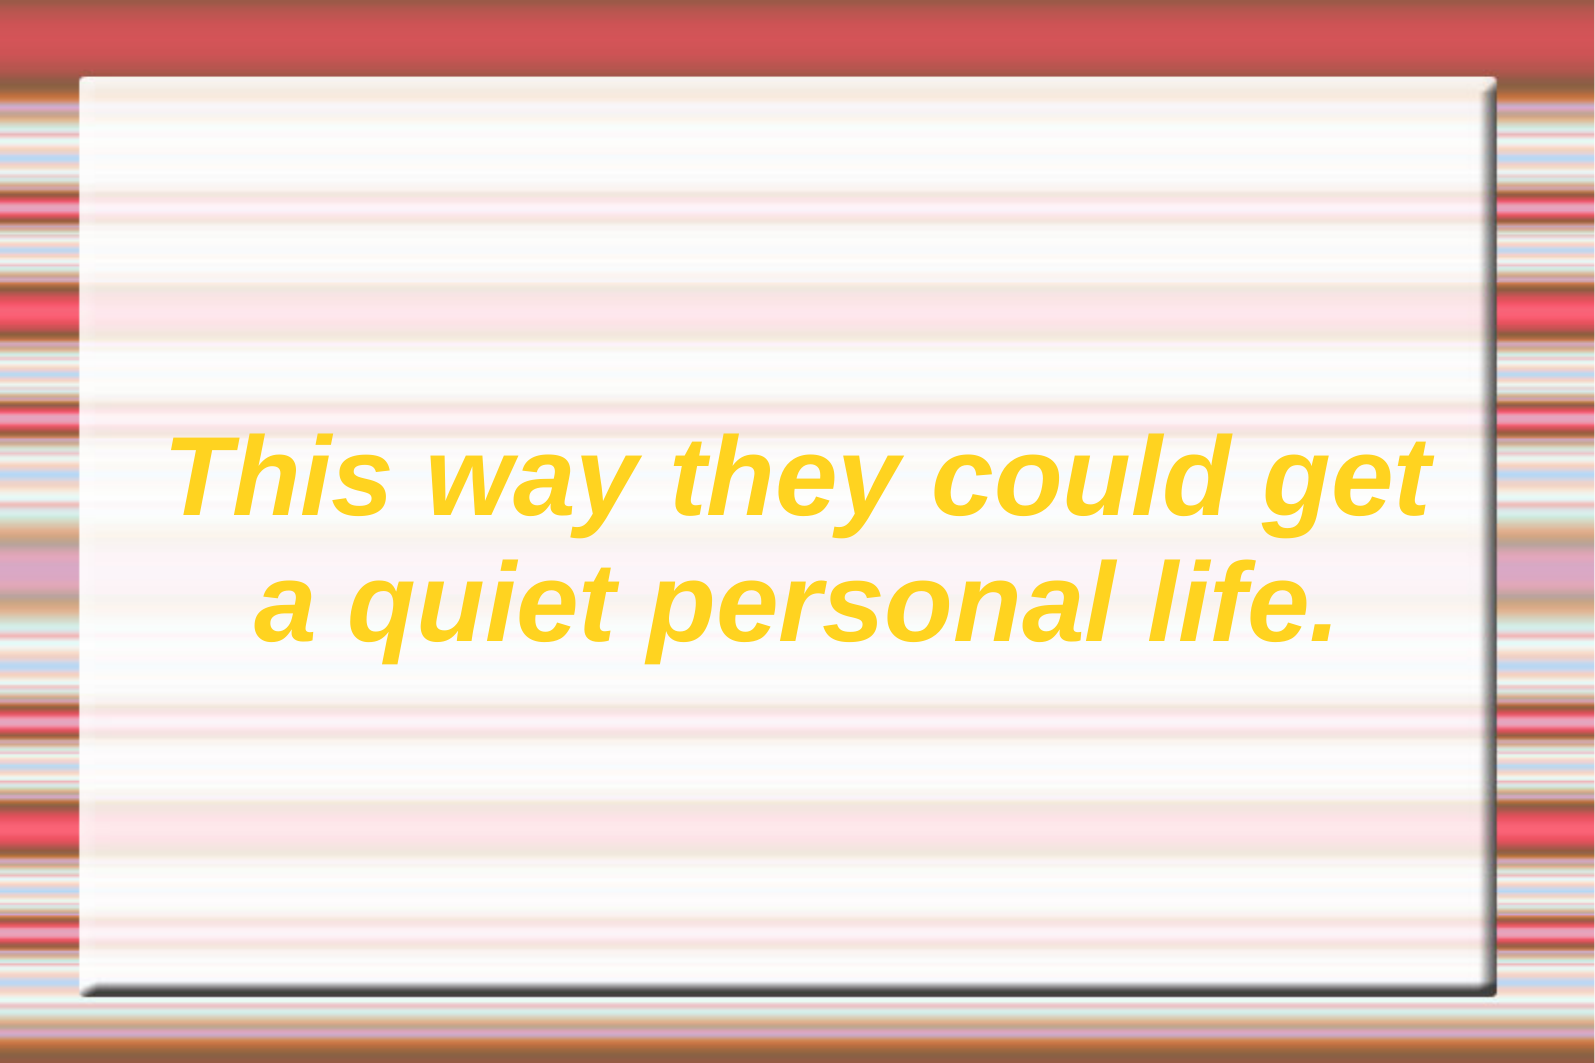

# This way they could get a quiet personal life.